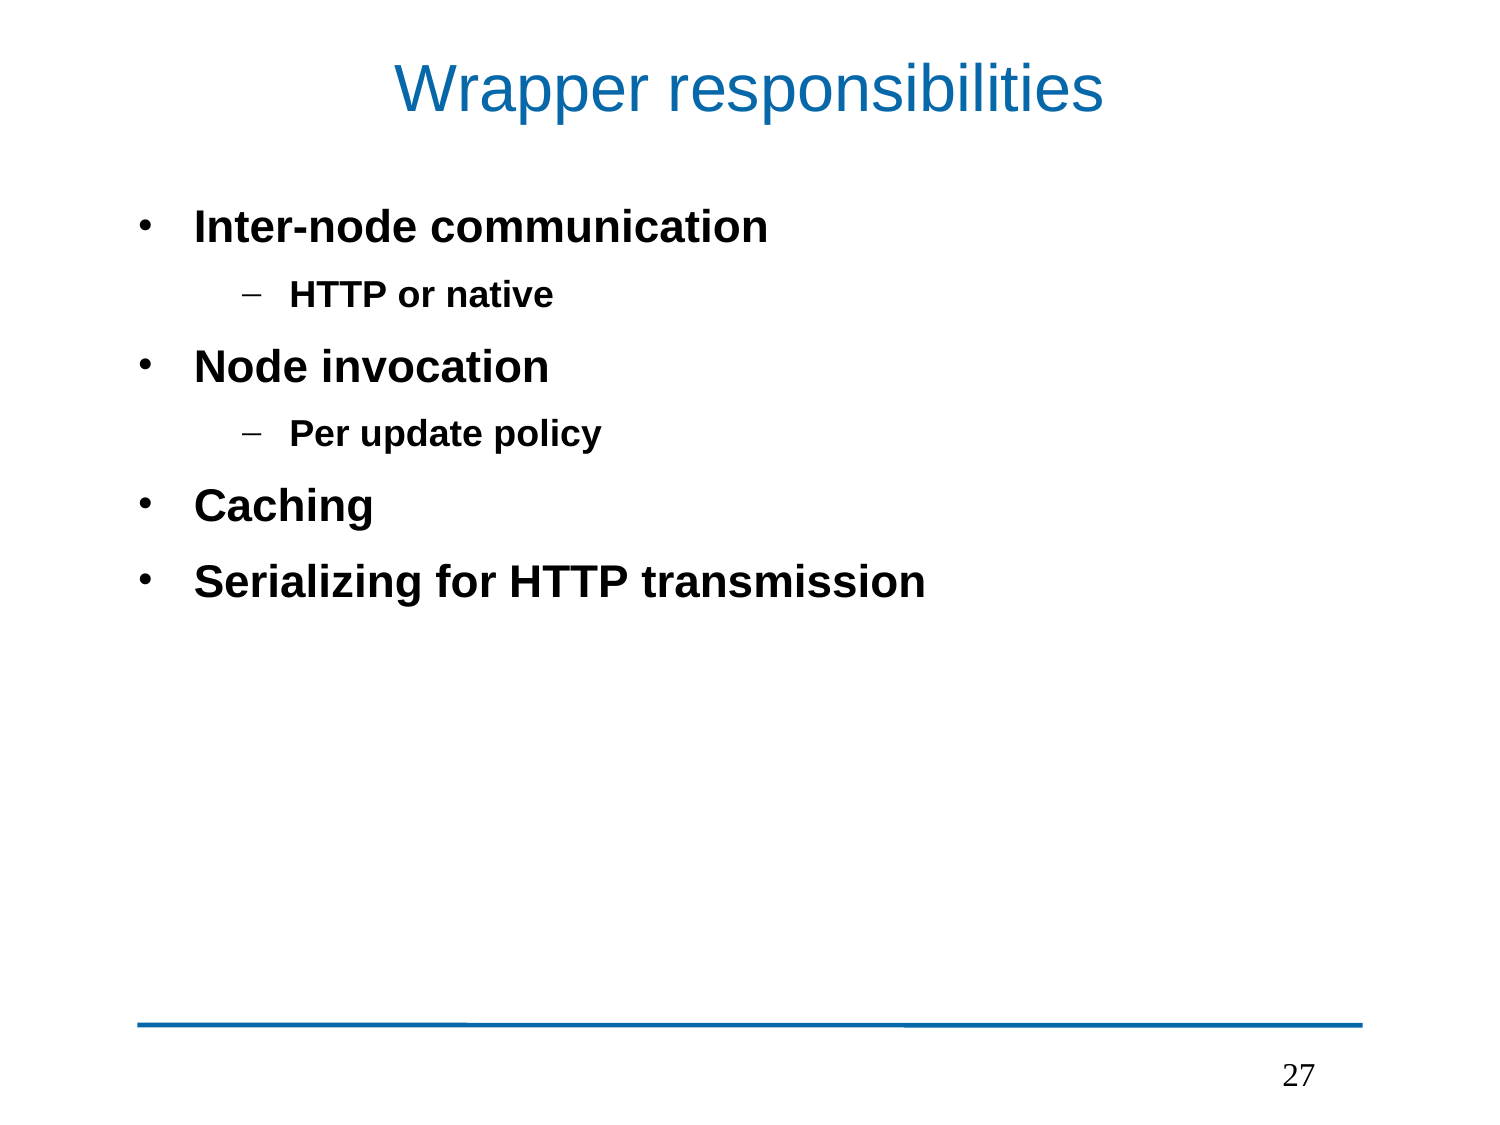

# Wrapper responsibilities
Inter-node communication
HTTP or native
Node invocation
Per update policy
Caching
Serializing for HTTP transmission
27